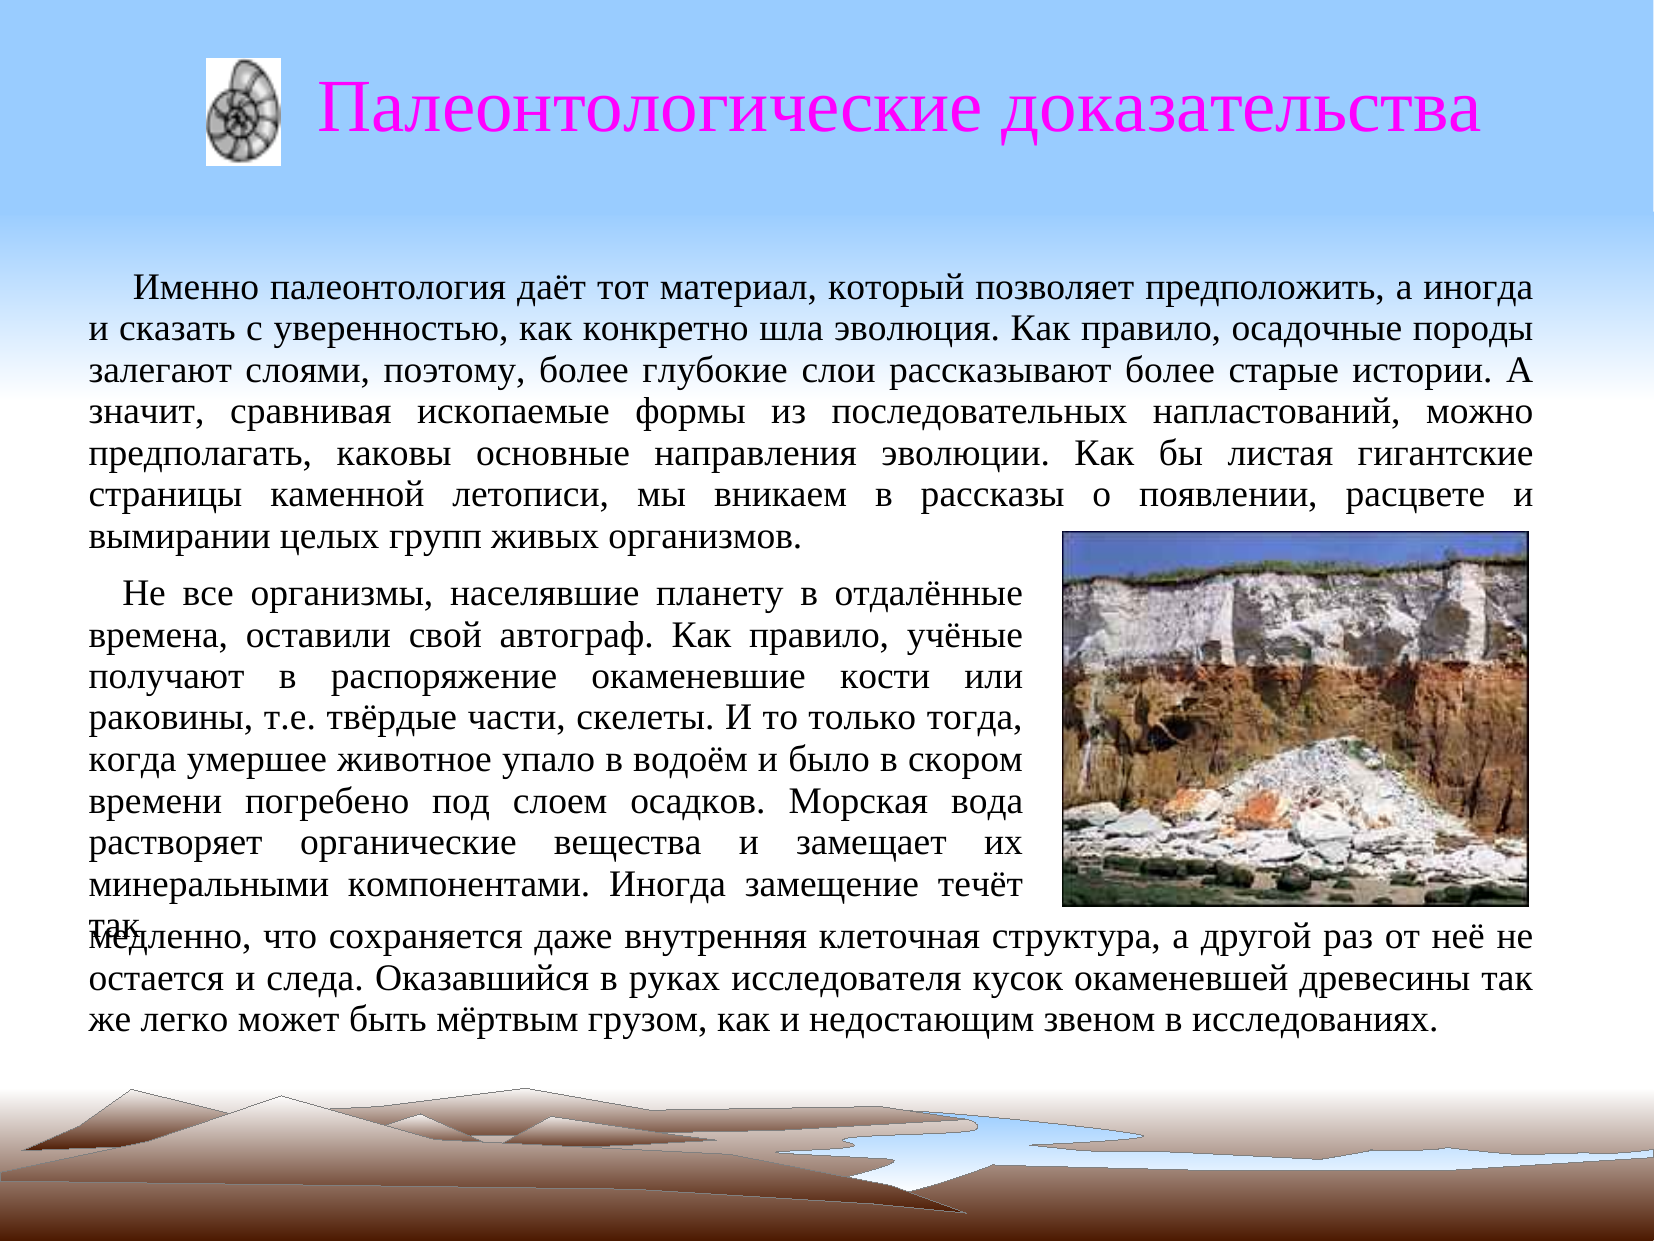

Палеонтологические доказательства
 Именно палеонтология даёт тот материал, который позволяет предположить, а иногда и сказать с уверенностью, как конкретно шла эволюция. Как правило, осадочные породы залегают слоями, поэтому, более глубокие слои рассказывают более старые истории. А значит, сравнивая ископаемые формы из последовательных напластований, можно предполагать, каковы основные направления эволюции. Как бы листая гигантские страницы каменной летописи, мы вникаем в рассказы о появлении, расцвете и вымирании целых групп живых организмов.
 Не все организмы, населявшие планету в отдалённые времена, оставили свой автограф. Как правило, учёные получают в распоряжение окаменевшие кости или раковины, т.е. твёрдые части, скелеты. И то только тогда, когда умершее животное упало в водоём и было в скором времени погребено под слоем осадков. Морская вода растворяет органические вещества и замещает их минеральными компонентами. Иногда замещение течёт так
медленно, что сохраняется даже внутренняя клеточная структура, а другой раз от неё не остается и следа. Оказавшийся в руках исследователя кусок окаменевшей древесины так же легко может быть мёртвым грузом, как и недостающим звеном в исследованиях.